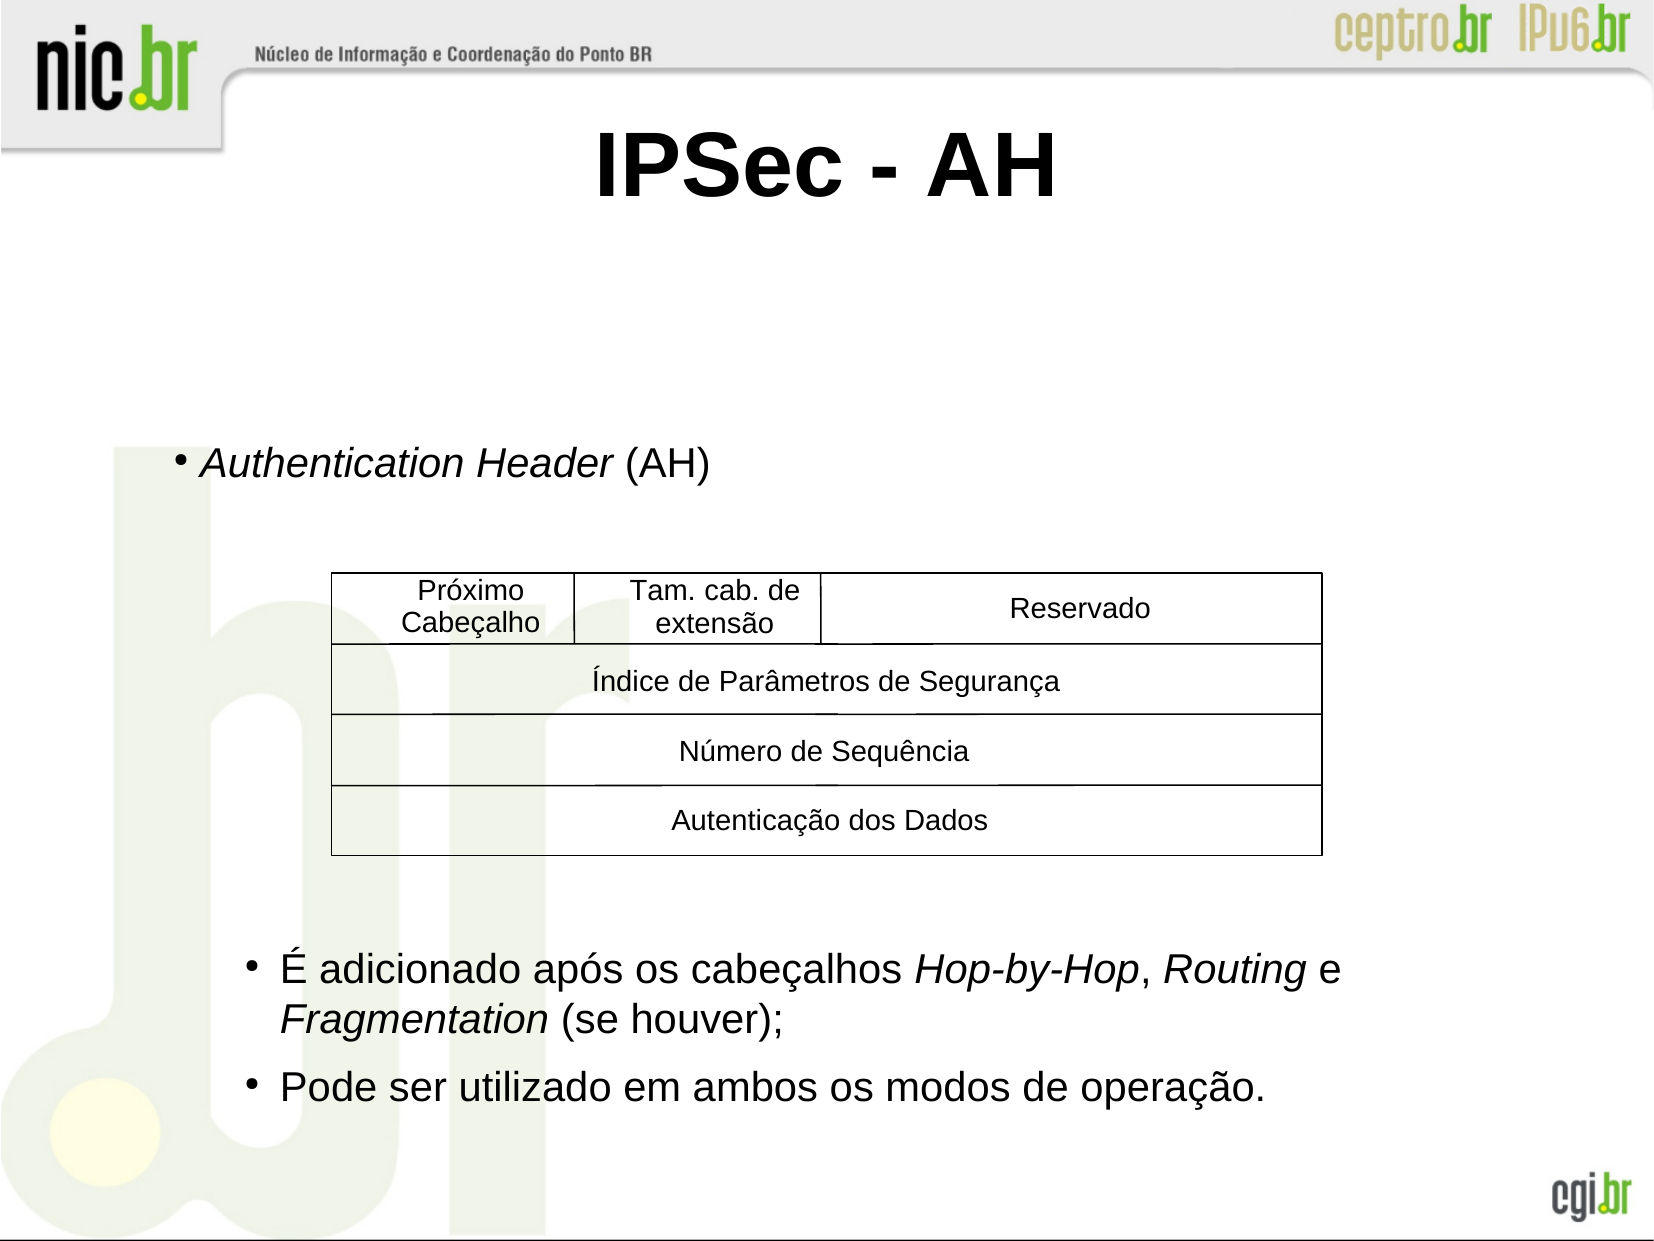

IPSec - AH
 Authentication Header (AH)‏
É adicionado após os cabeçalhos Hop-by-Hop, Routing e Fragmentation (se houver);
Pode ser utilizado em ambos os modos de operação.
Próximo
Cabeçalho
Tam. cab. de
extensão
Reservado
Índice de Parâmetros de Segurança
Número de Sequência
Autenticação dos Dados